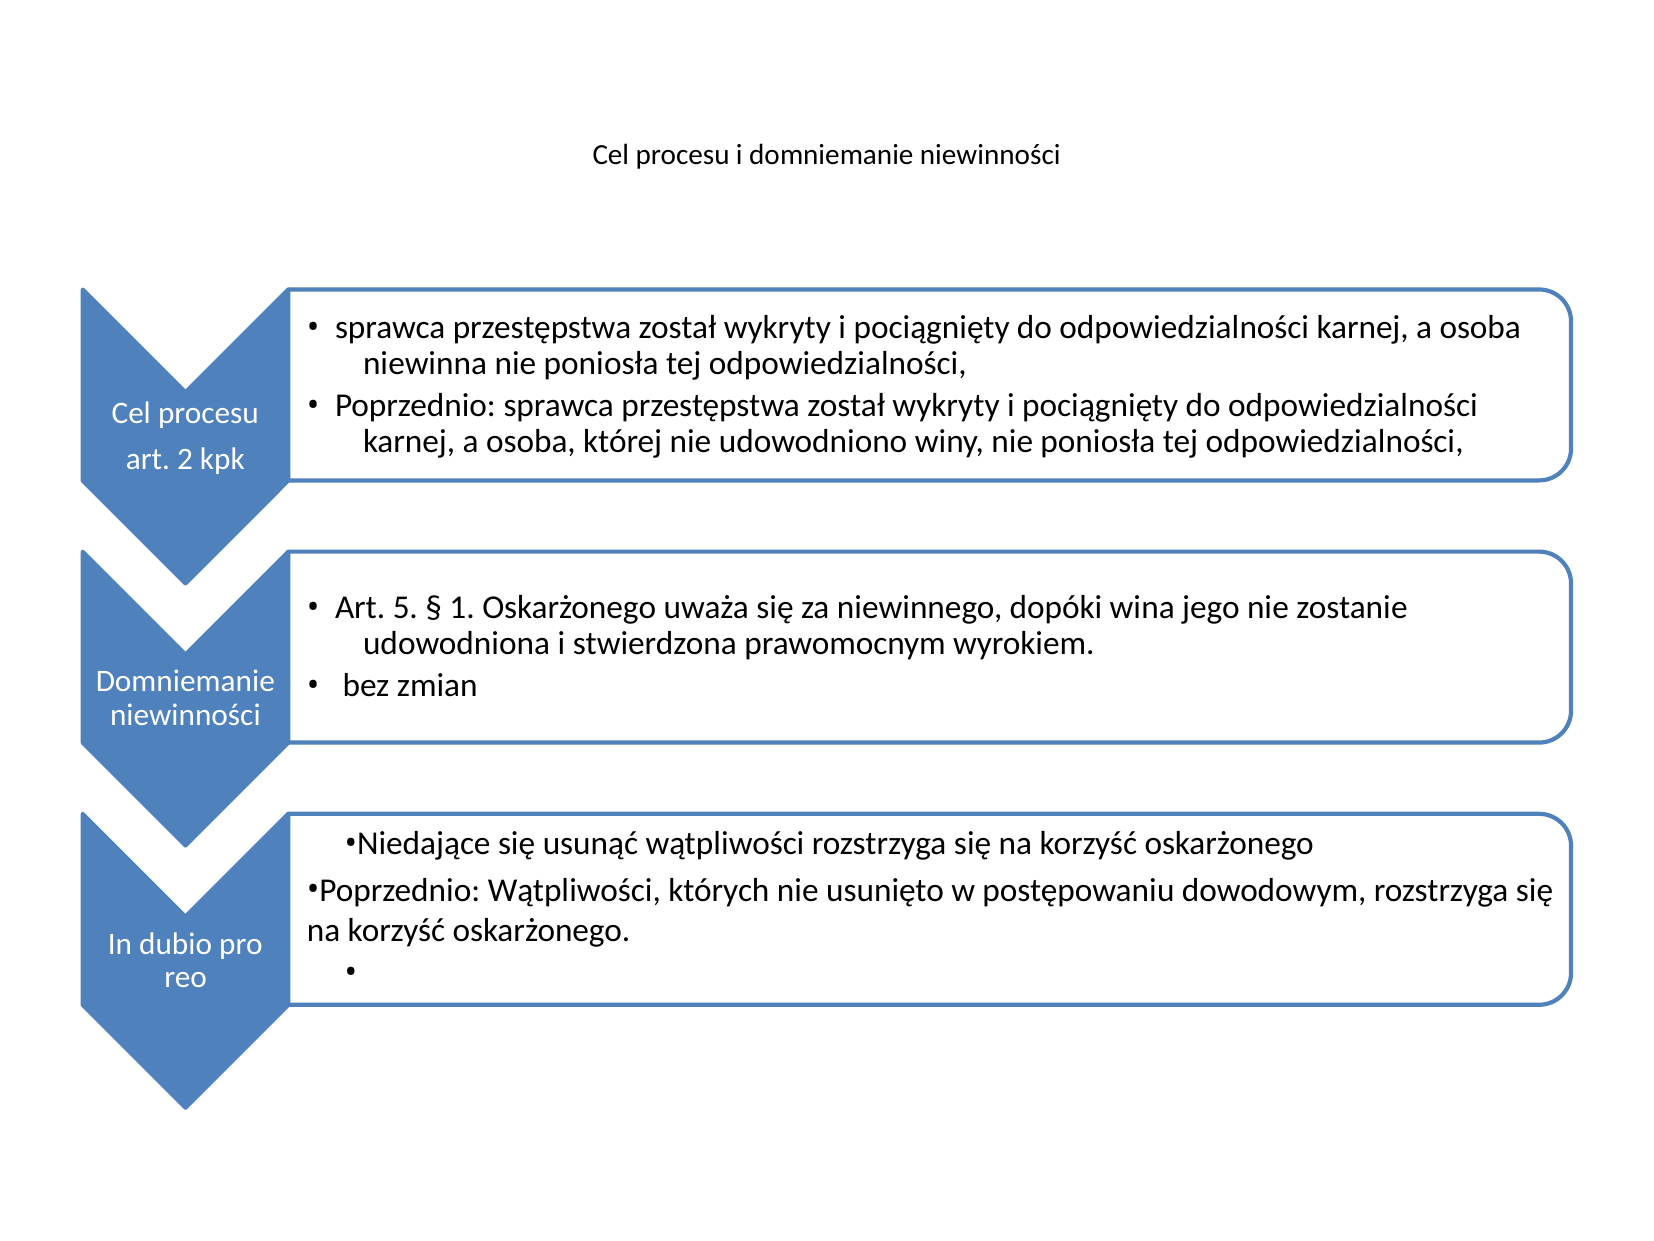

# Cel procesu i domniemanie niewinności
Cel procesu
art. 2 kpk
sprawca przestępstwa został wykryty i pociągnięty do odpowiedzialności karnej, a osoba niewinna nie poniosła tej odpowiedzialności,
Poprzednio: sprawca przestępstwa został wykryty i pociągnięty do odpowiedzialności karnej, a osoba, której nie udowodniono winy, nie poniosła tej odpowiedzialności,
Domniemanie niewinności
Art. 5. § 1. Oskarżonego uważa się za niewinnego, dopóki wina jego nie zostanie udowodniona i stwierdzona prawomocnym wyrokiem.
 bez zmian
In dubio pro reo
Niedające się usunąć wątpliwości rozstrzyga się na korzyść oskarżonego
Poprzednio: Wątpliwości, których nie usunięto w postępowaniu dowodowym, rozstrzyga się na korzyść oskarżonego.